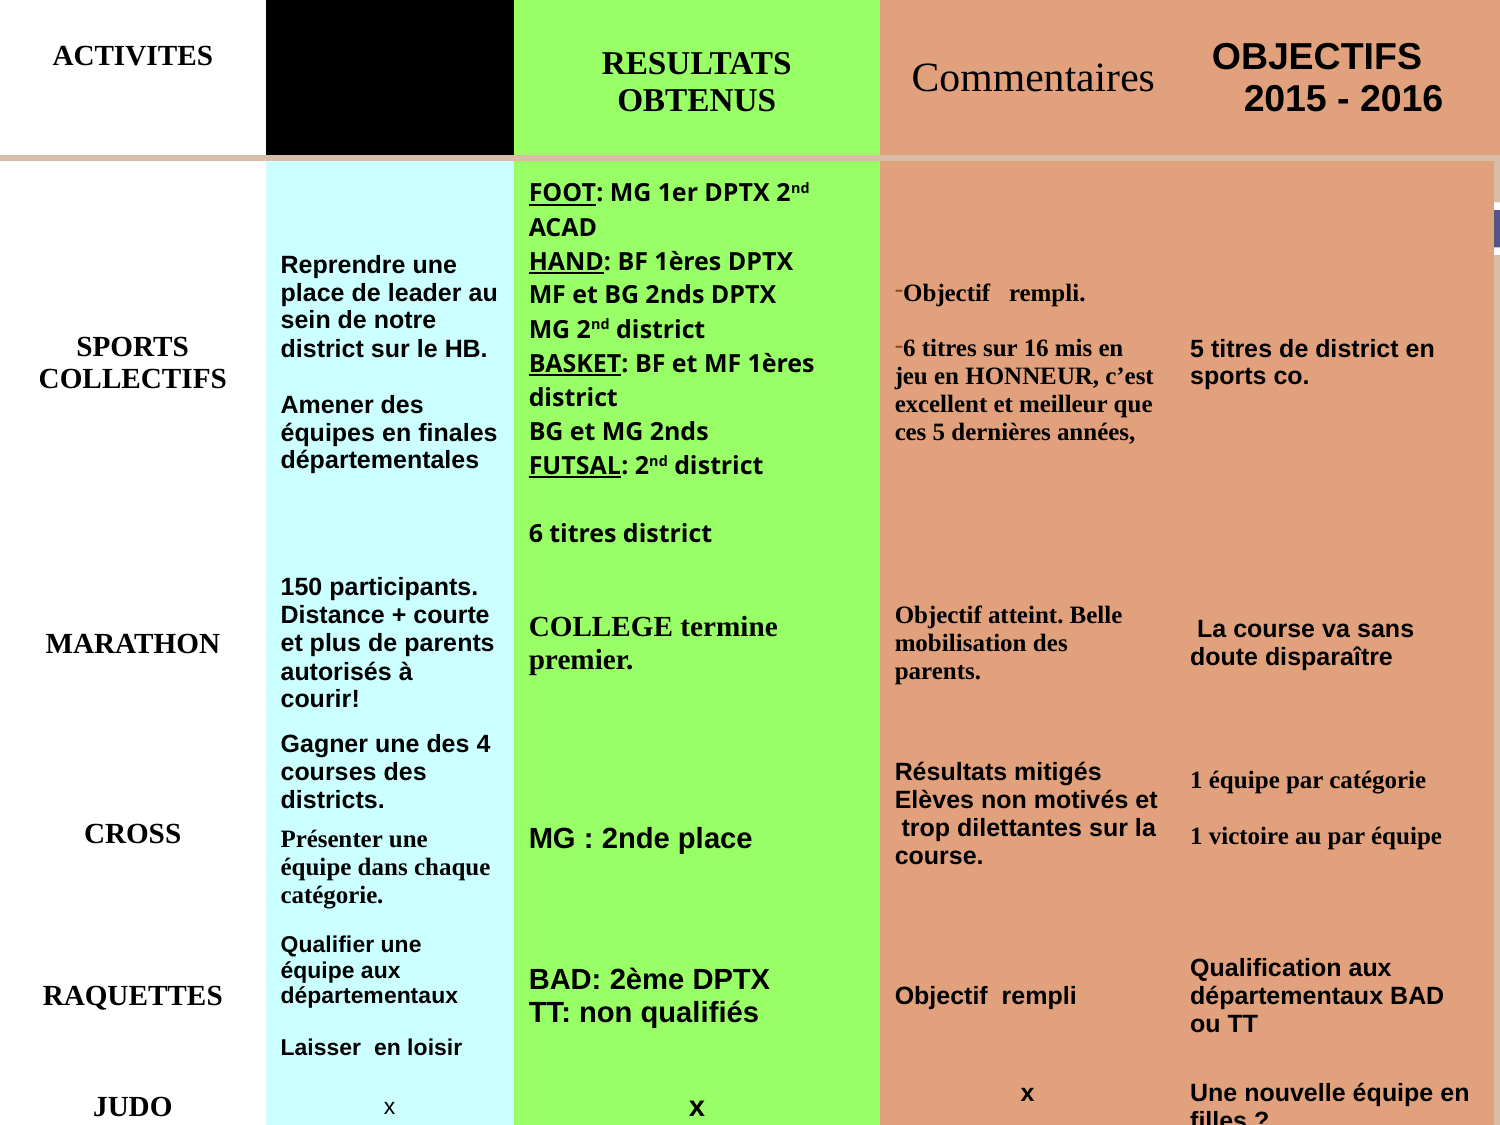

| ACTIVITES | OBJECTIFS FIXES POUR 2012 - 2013 | RESULTATS OBTENUS | Commentaires | OBJECTIFS 2015 - 2016 |
| --- | --- | --- | --- | --- |
| SPORTS COLLECTIFS | Reprendre une place de leader au sein de notre district sur le HB. Amener des équipes en finales départementales | FOOT: MG 1er DPTX 2nd ACAD HAND: BF 1ères DPTX MF et BG 2nds DPTX MG 2nd district BASKET: BF et MF 1ères district BG et MG 2nds FUTSAL: 2nd district 6 titres district | Objectif rempli. 6 titres sur 16 mis en jeu en HONNEUR, c’est excellent et meilleur que ces 5 dernières années, | 5 titres de district en sports co. |
| --- | --- | --- | --- | --- |
| MARATHON | 150 participants. Distance + courte et plus de parents autorisés à courir! | COLLEGE termine premier. | Objectif atteint. Belle mobilisation des parents. | La course va sans doute disparaître |
| CROSS | Gagner une des 4 courses des districts. Présenter une équipe dans chaque catégorie. | MG : 2nde place | Résultats mitigés Elèves non motivés et trop dilettantes sur la course. | 1 équipe par catégorie 1 victoire au par équipe |
| RAQUETTES | Qualifier une équipe aux départementaux Laisser en loisir | BAD: 2ème DPTX TT: non qualifiés | Objectif rempli | Qualification aux départementaux BAD ou TT |
| JUDO | x | x | x | Une nouvelle équipe en filles ? |